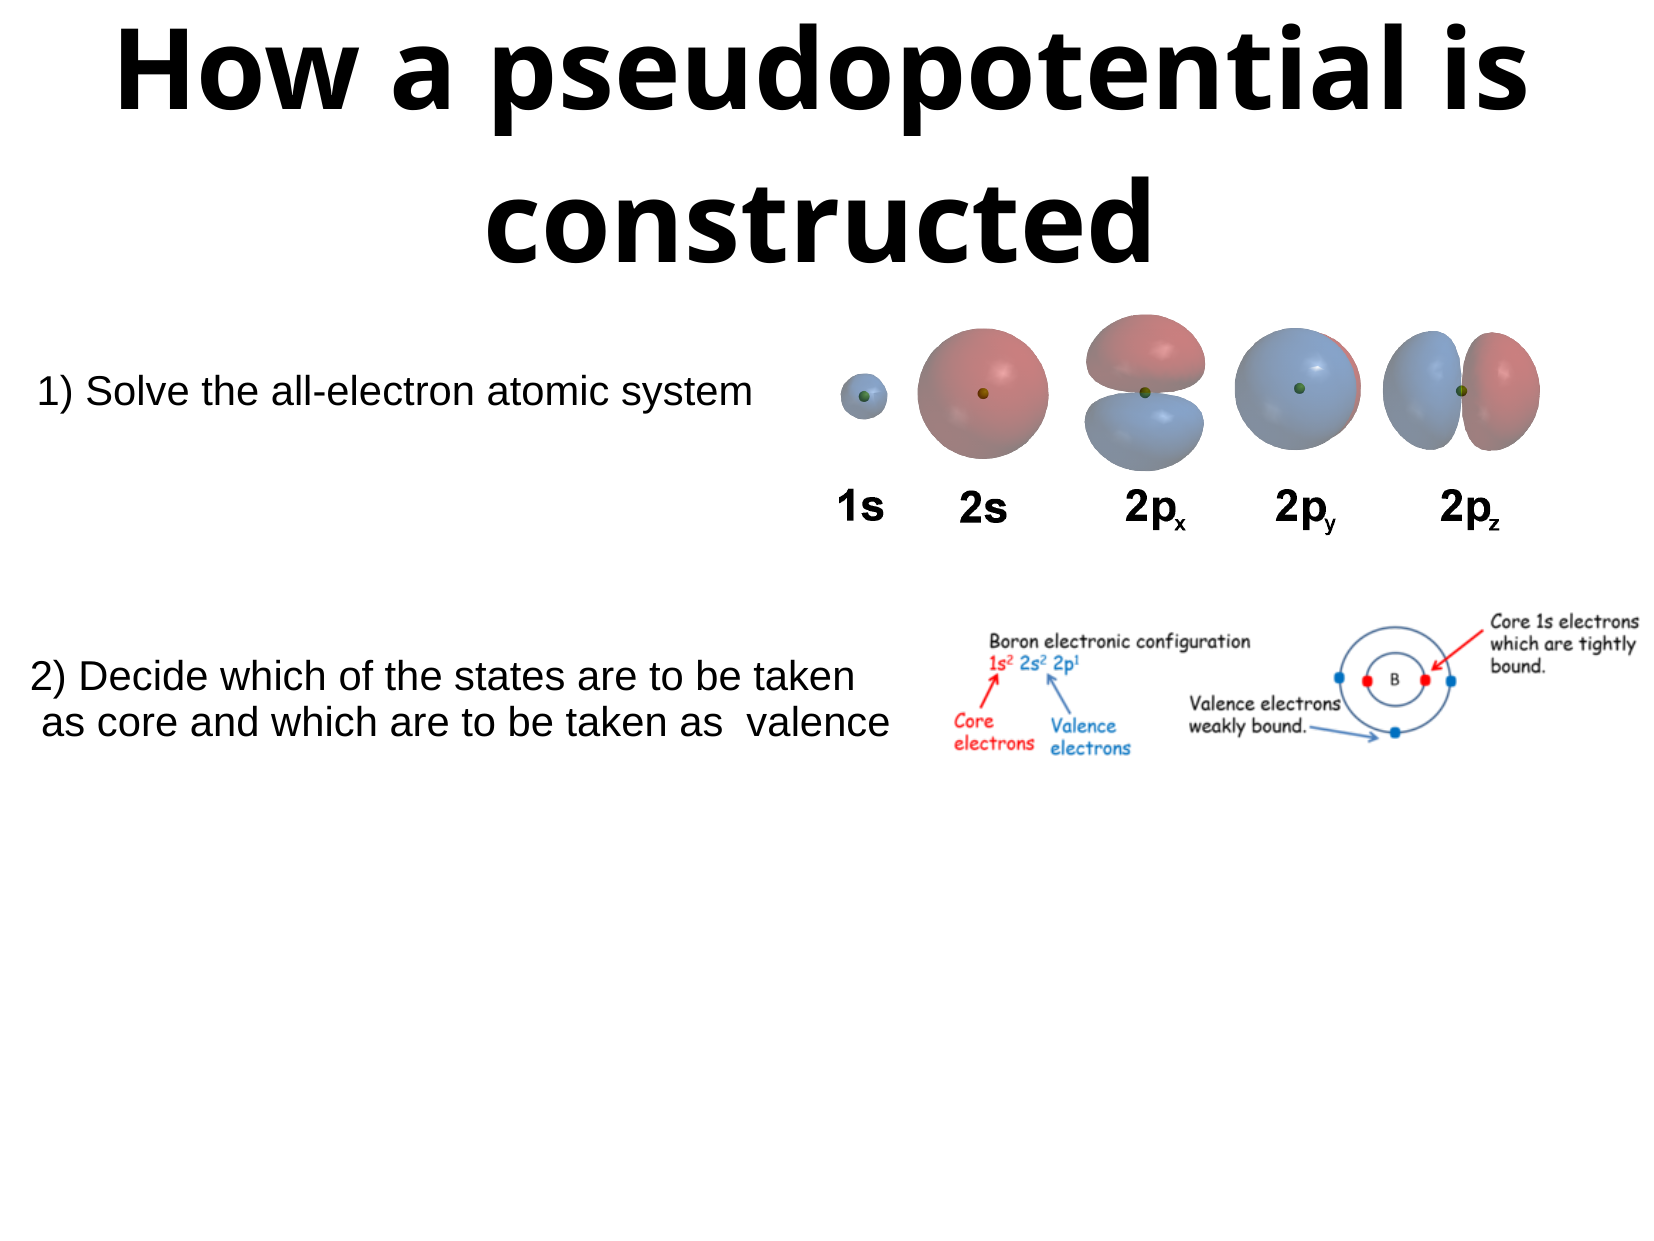

# How a pseudopotential is constructed
 1) Solve the all-electron atomic system
2) Decide which of the states are to be taken
 as core and which are to be taken as valence